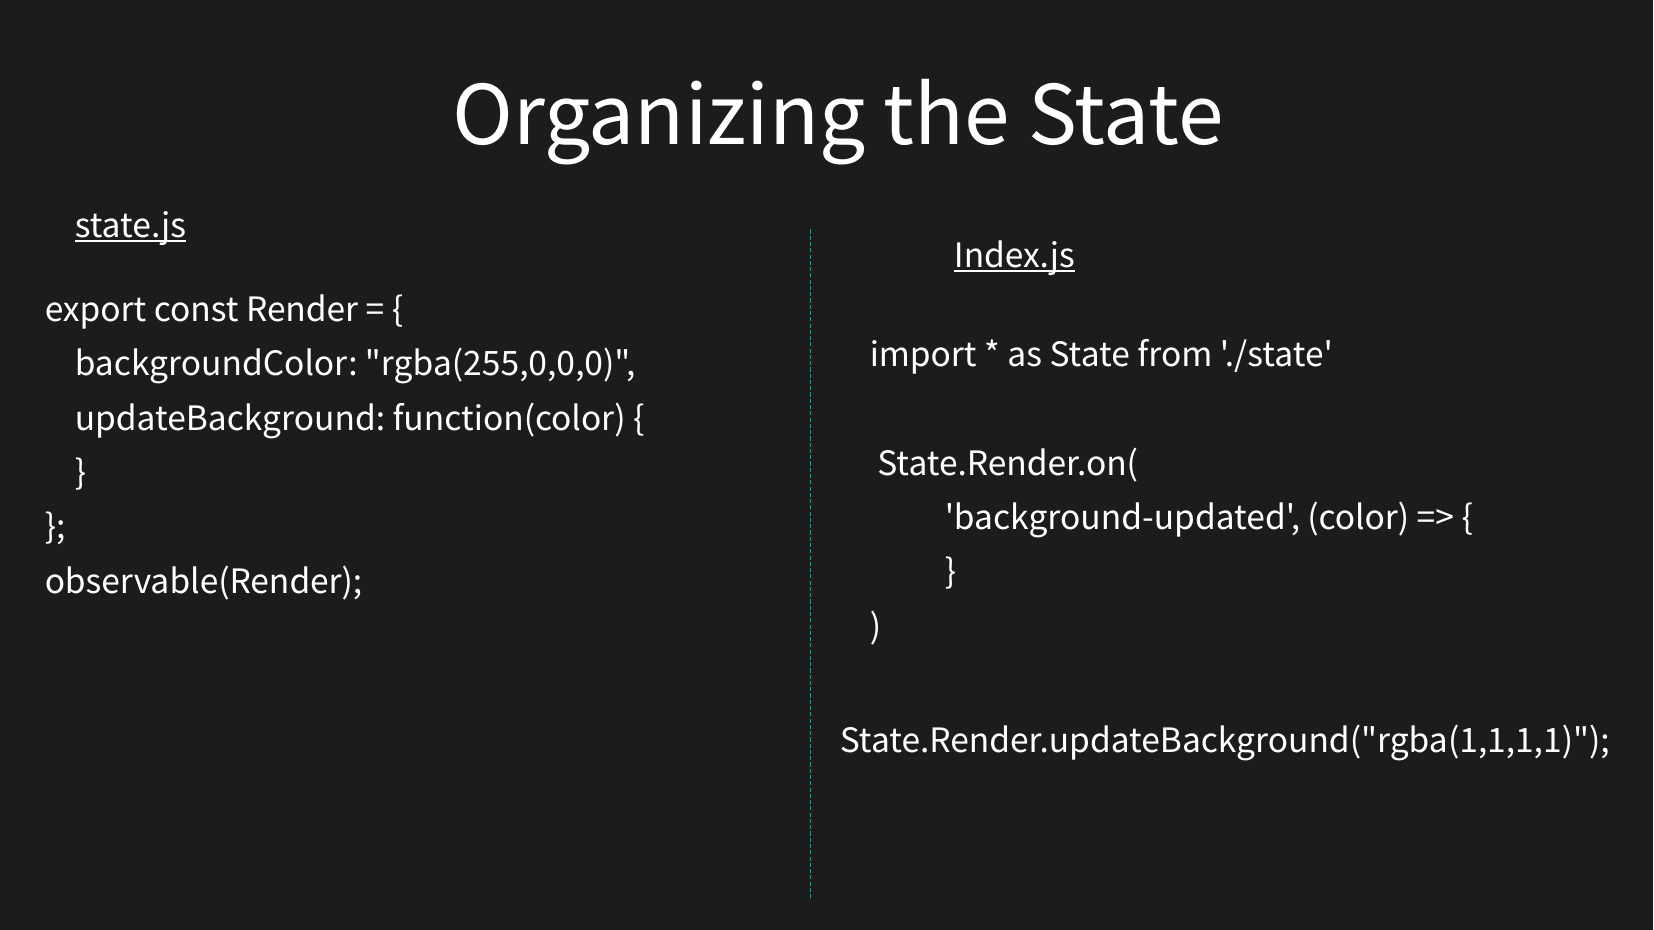

# Organizing the State
state.js
Index.js
export const Render = {
 backgroundColor: "rgba(255,0,0,0)",
 updateBackground: function(color) {
 }
};
observable(Render);
import * as State from './state'
 State.Render.on(
	'background-updated', (color) => {
 	}
)
State.Render.updateBackground("rgba(1,1,1,1)");